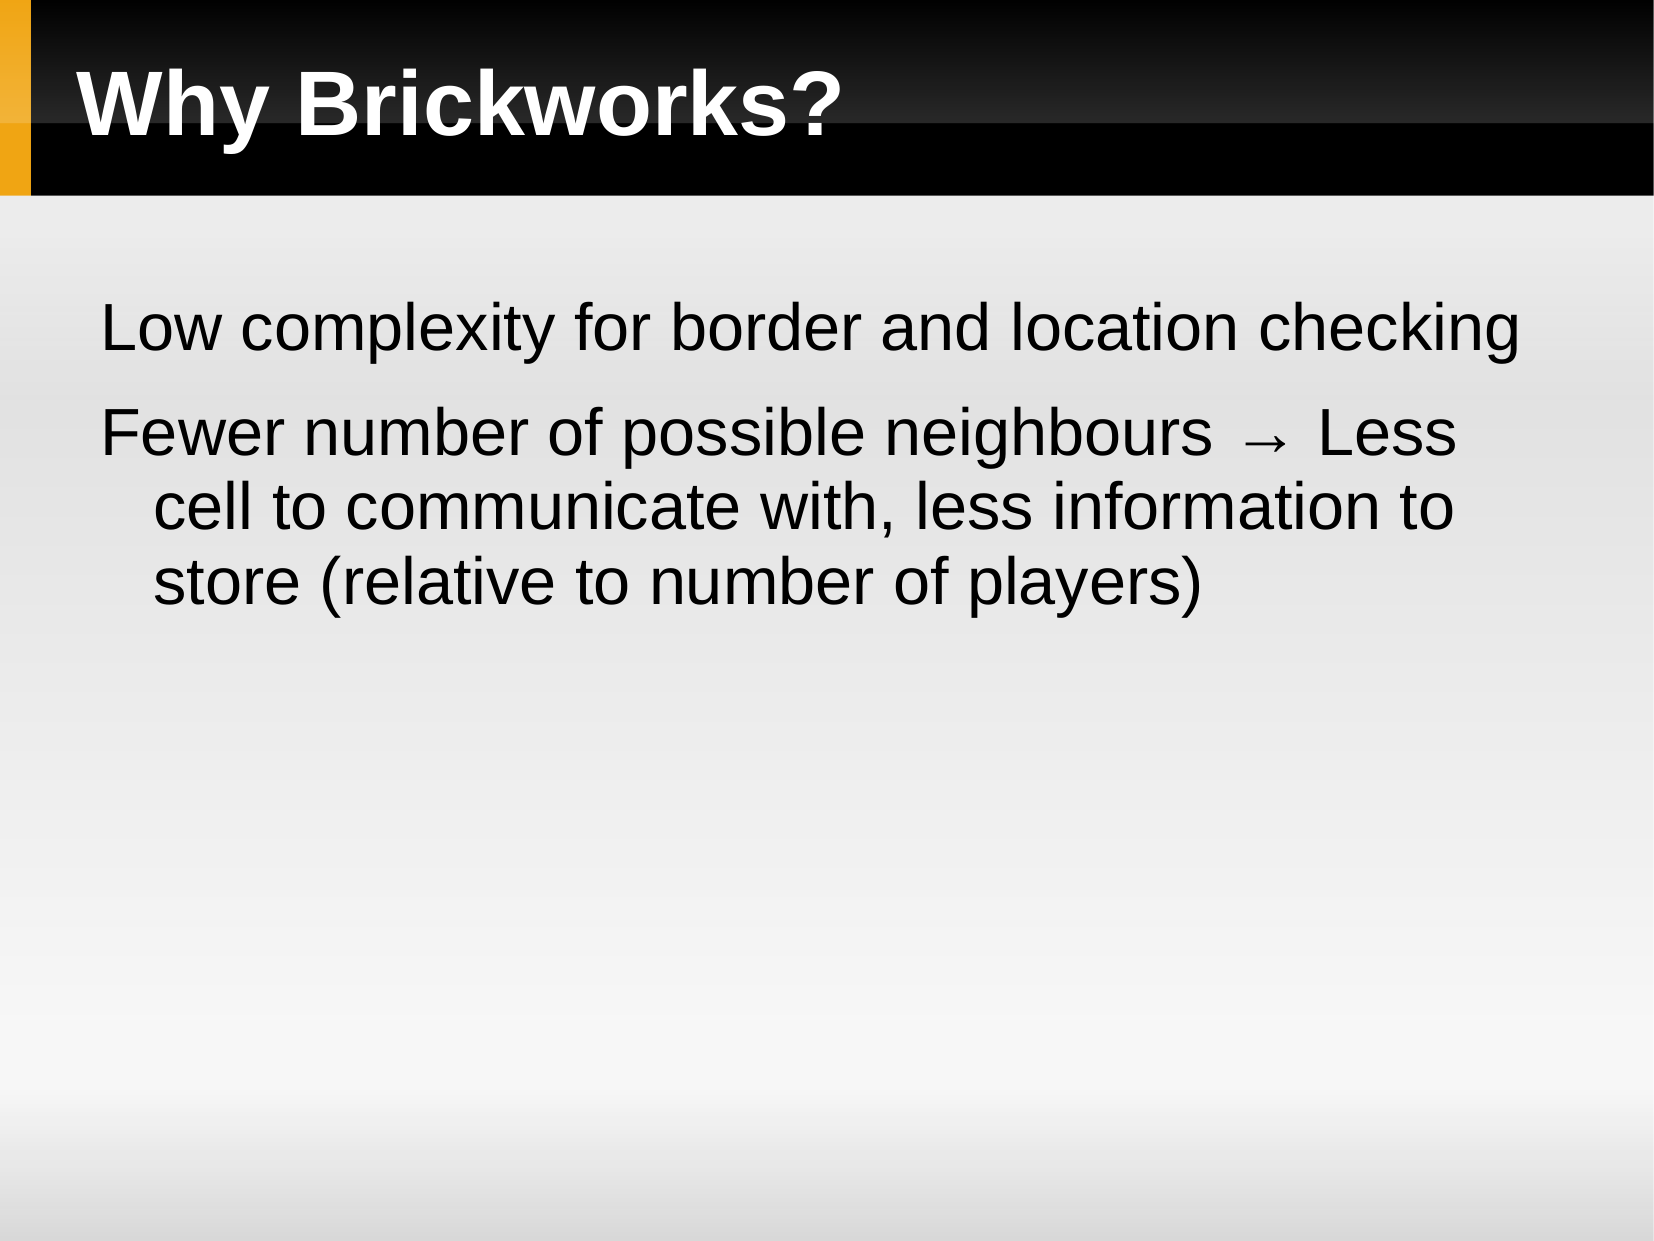

# Why Brickworks?
Low complexity for border and location checking
Fewer number of possible neighbours → Less cell to communicate with, less information to store (relative to number of players)